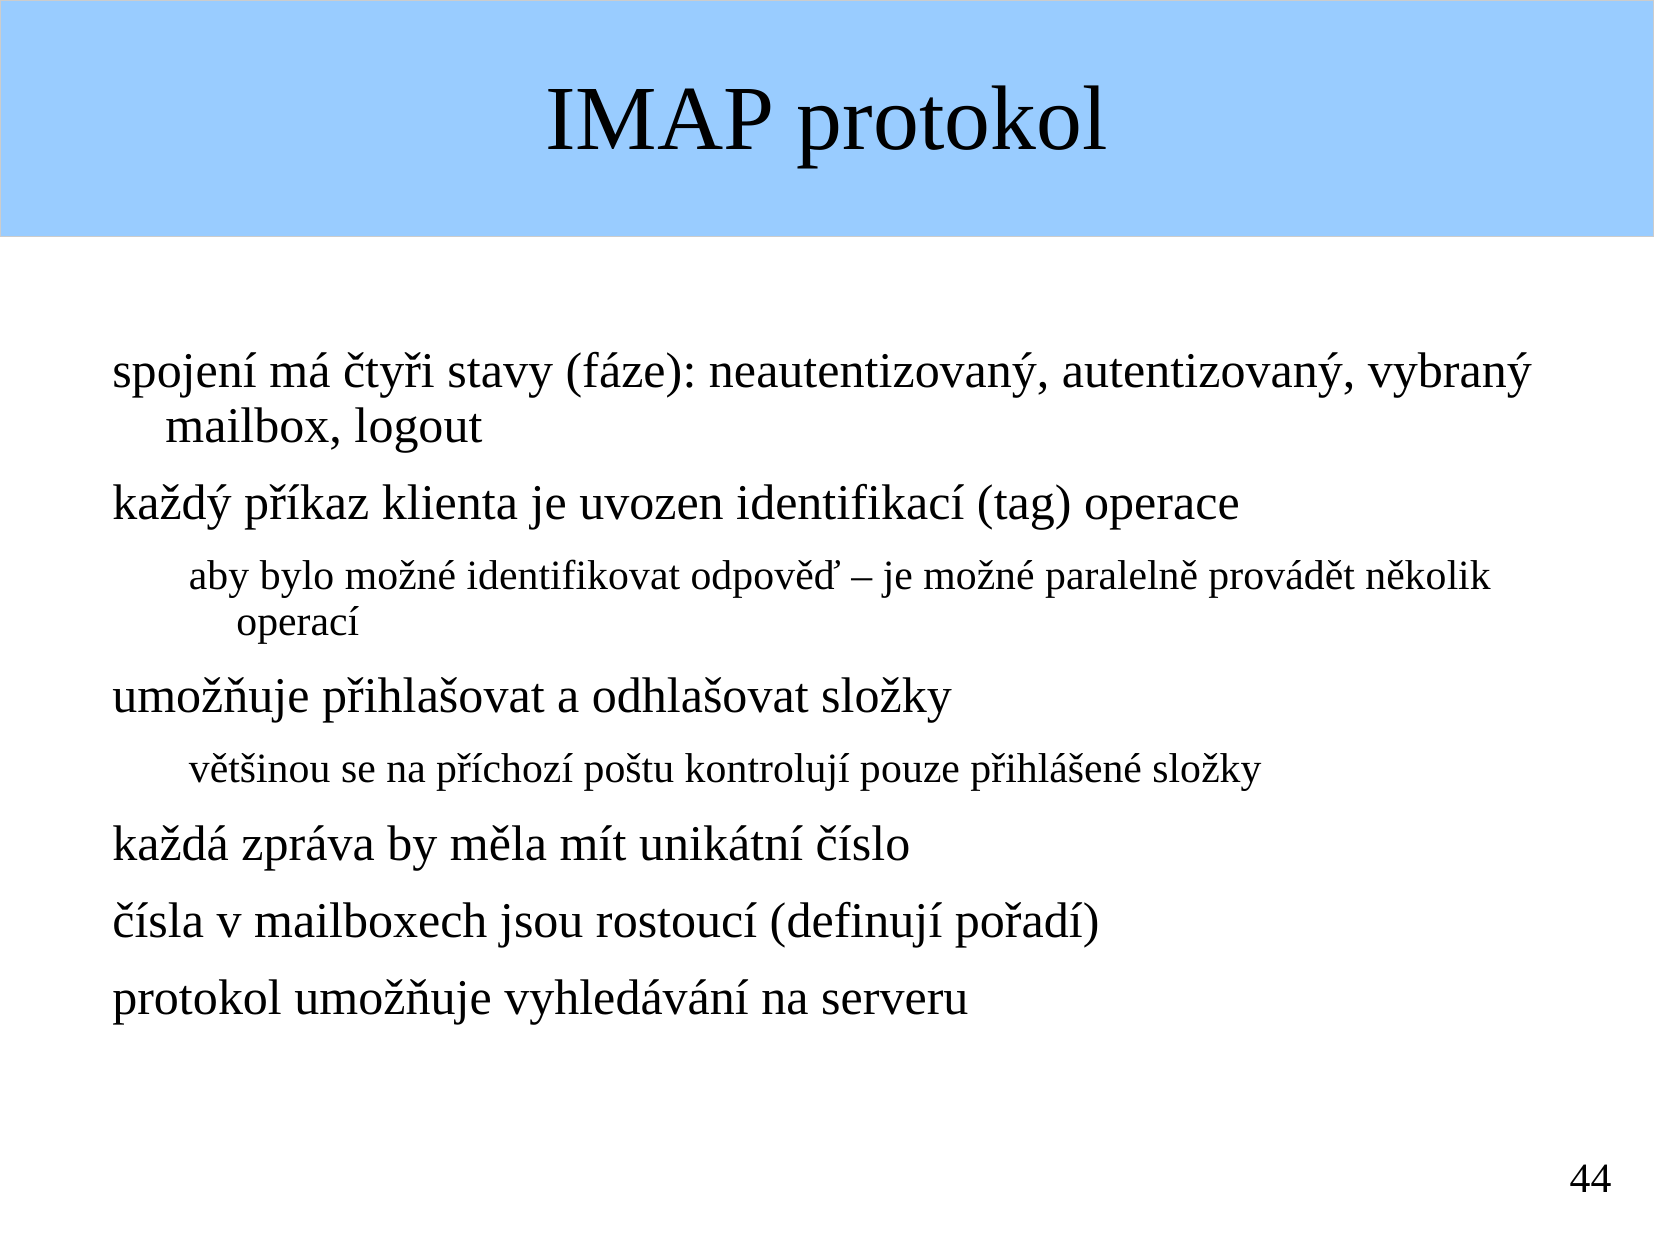

# IMAP protokol
spojení má čtyři stavy (fáze): neautentizovaný, autentizovaný, vybraný mailbox, logout
každý příkaz klienta je uvozen identifikací (tag) operace
aby bylo možné identifikovat odpověď – je možné paralelně provádět několik operací
umožňuje přihlašovat a odhlašovat složky
většinou se na příchozí poštu kontrolují pouze přihlášené složky
každá zpráva by měla mít unikátní číslo
čísla v mailboxech jsou rostoucí (definují pořadí)
protokol umožňuje vyhledávání na serveru